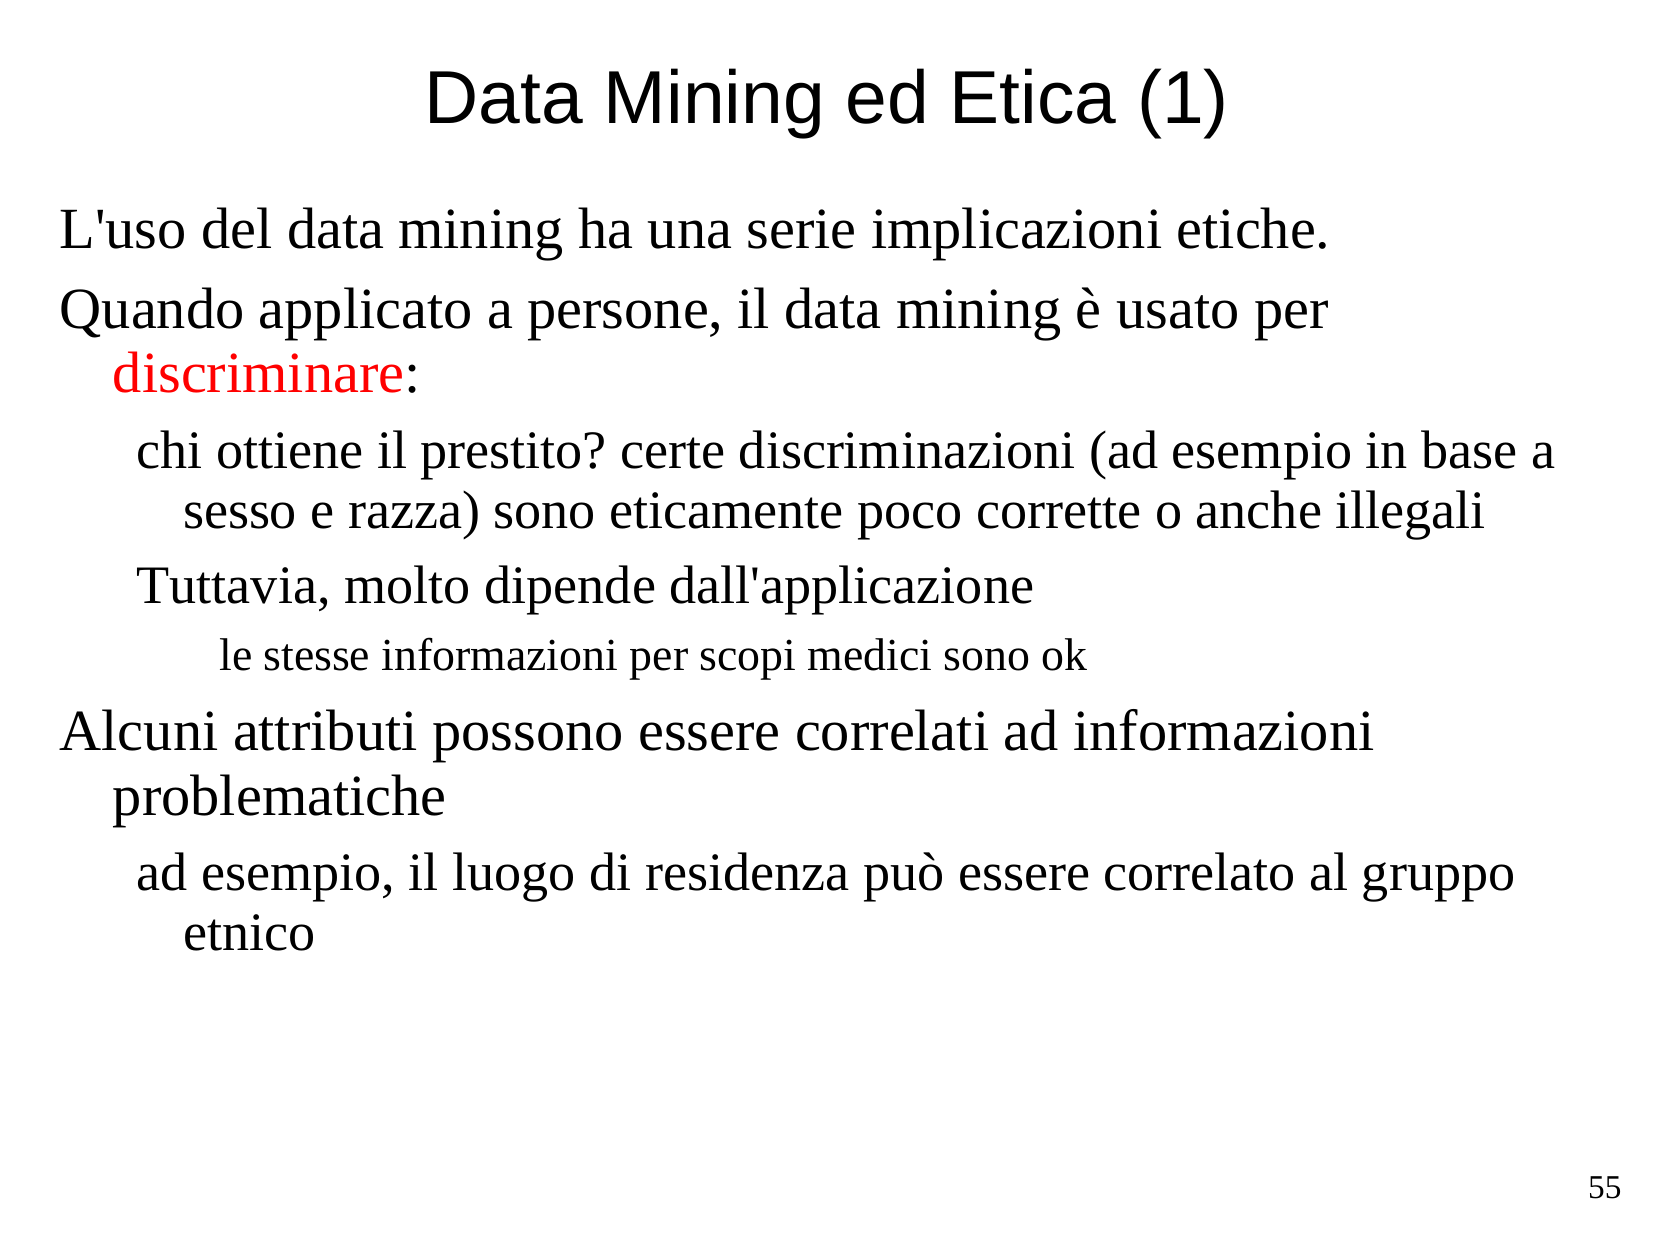

# Data Mining ed Etica (1)
L'uso del data mining ha una serie implicazioni etiche.
Quando applicato a persone, il data mining è usato per discriminare:
chi ottiene il prestito? certe discriminazioni (ad esempio in base a sesso e razza) sono eticamente poco corrette o anche illegali
Tuttavia, molto dipende dall'applicazione
le stesse informazioni per scopi medici sono ok
Alcuni attributi possono essere correlati ad informazioni problematiche
ad esempio, il luogo di residenza può essere correlato al gruppo etnico